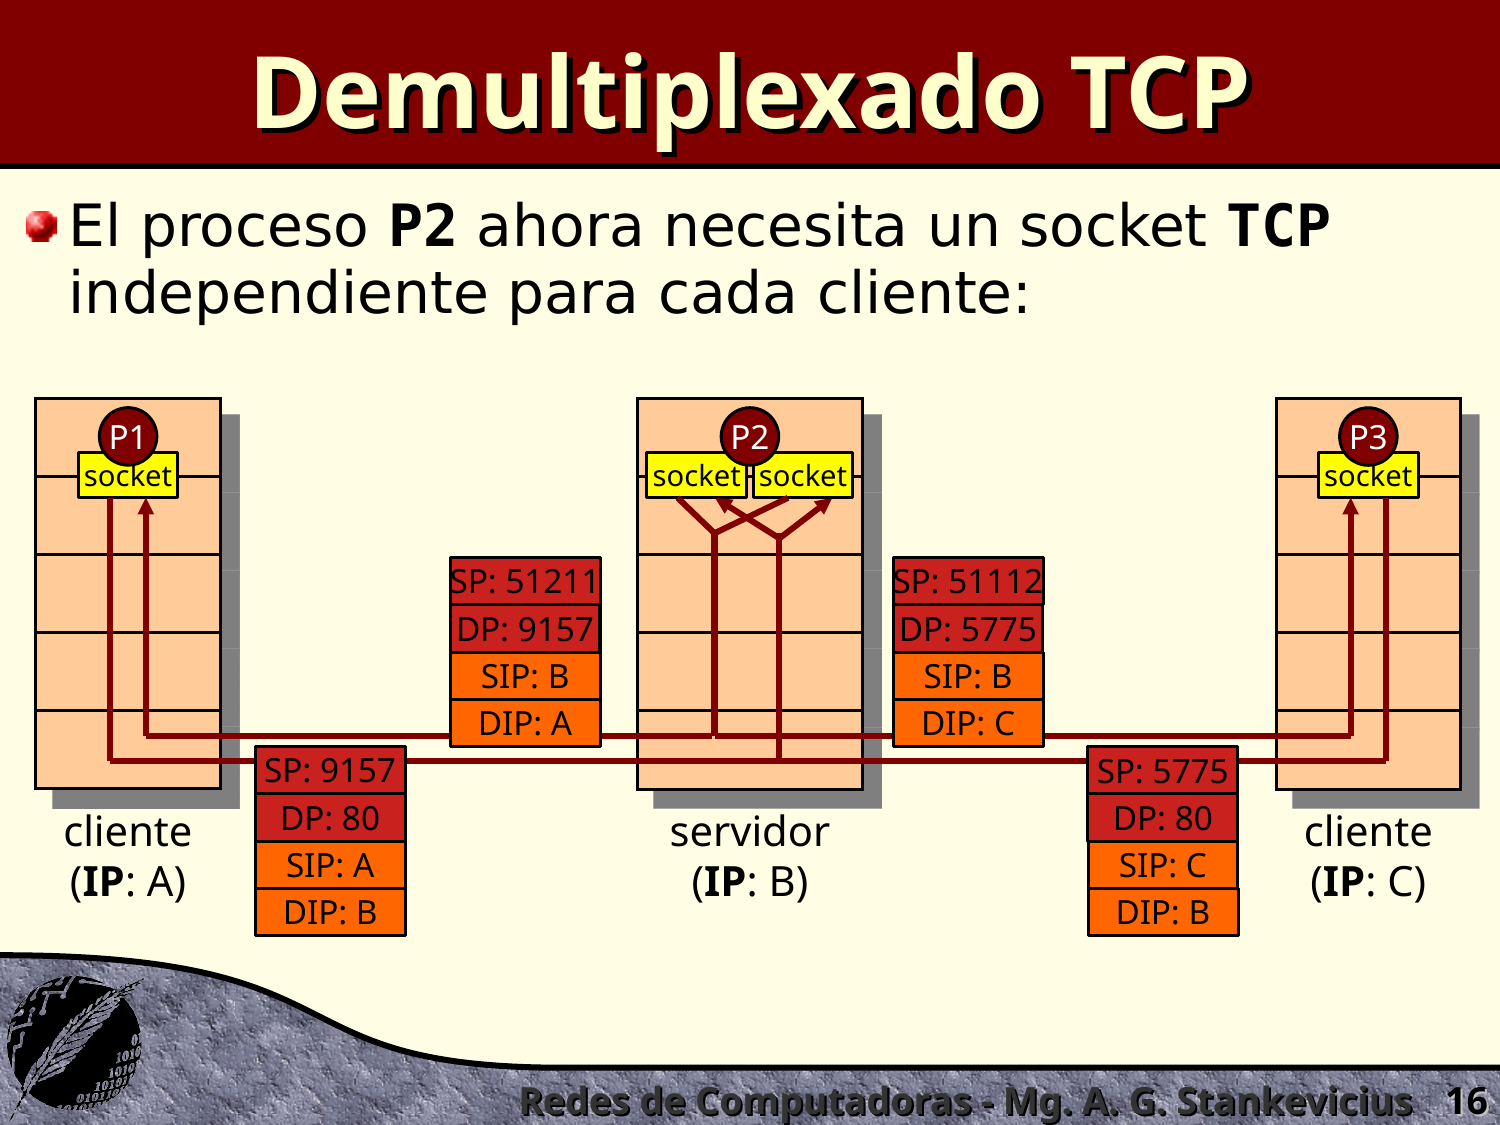

# Demultiplexado TCP
El proceso P2 ahora necesita un socket TCP independiente para cada cliente:
P1
P2
P3
socket
socket
socket
socket
SP: 51211
DP: 9157
SIP: B
DIP: A
SP: 51112
DP: 5775
SIP: B
DIP: C
SP: 9157
DP: 80
SIP: A
DIP: B
SP: 5775
DP: 80
SIP: C
DIP: B
cliente
(IP: A)
servidor
(IP: B)
cliente
(IP: C)
16